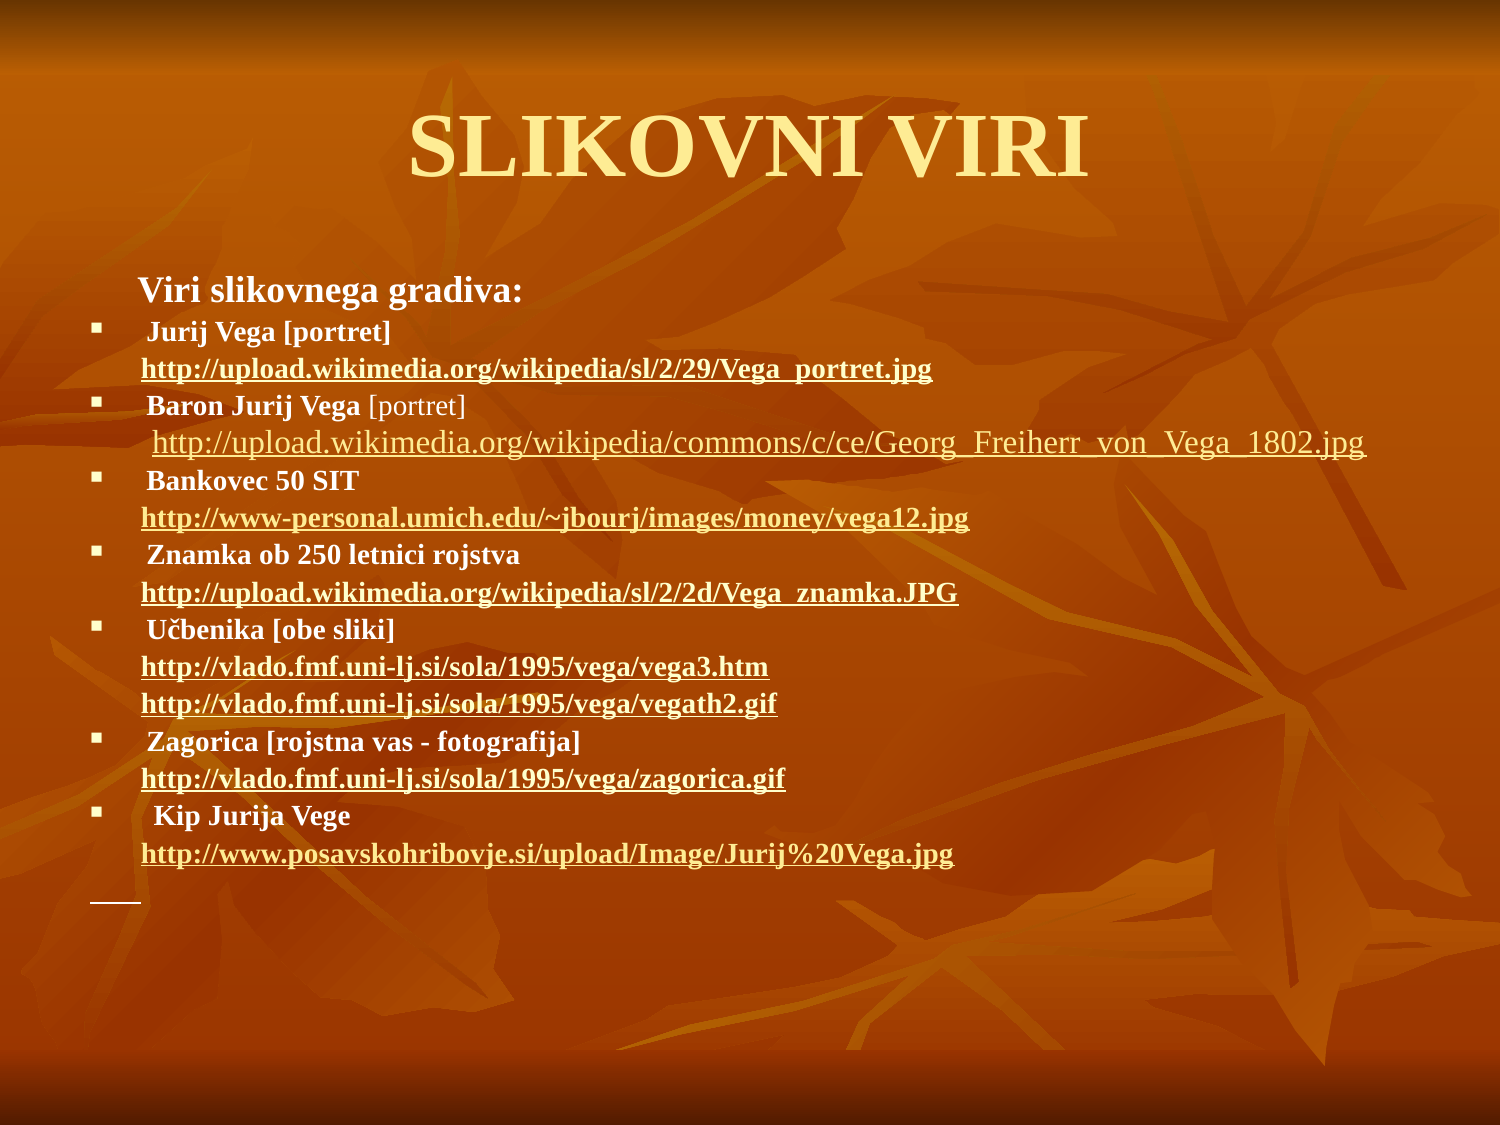

# SLIKOVNI VIRI
 Viri slikovnega gradiva:
Jurij Vega [portret]
 http://upload.wikimedia.org/wikipedia/sl/2/29/Vega_portret.jpg
Baron Jurij Vega [portret]
Bankovec 50 SIT
 http://www-personal.umich.edu/~jbourj/images/money/vega12.jpg
Znamka ob 250 letnici rojstva
 http://upload.wikimedia.org/wikipedia/sl/2/2d/Vega_znamka.JPG
Učbenika [obe sliki]
 http://vlado.fmf.uni-lj.si/sola/1995/vega/vega3.htm
 http://vlado.fmf.uni-lj.si/sola/1995/vega/vegath2.gif
Zagorica [rojstna vas - fotografija]
 http://vlado.fmf.uni-lj.si/sola/1995/vega/zagorica.gif
 Kip Jurija Vege
 http://www.posavskohribovje.si/upload/Image/Jurij%20Vega.jpg
http://upload.wikimedia.org/wikipedia/commons/c/ce/Georg_Freiherr_von_Vega_1802.jpg